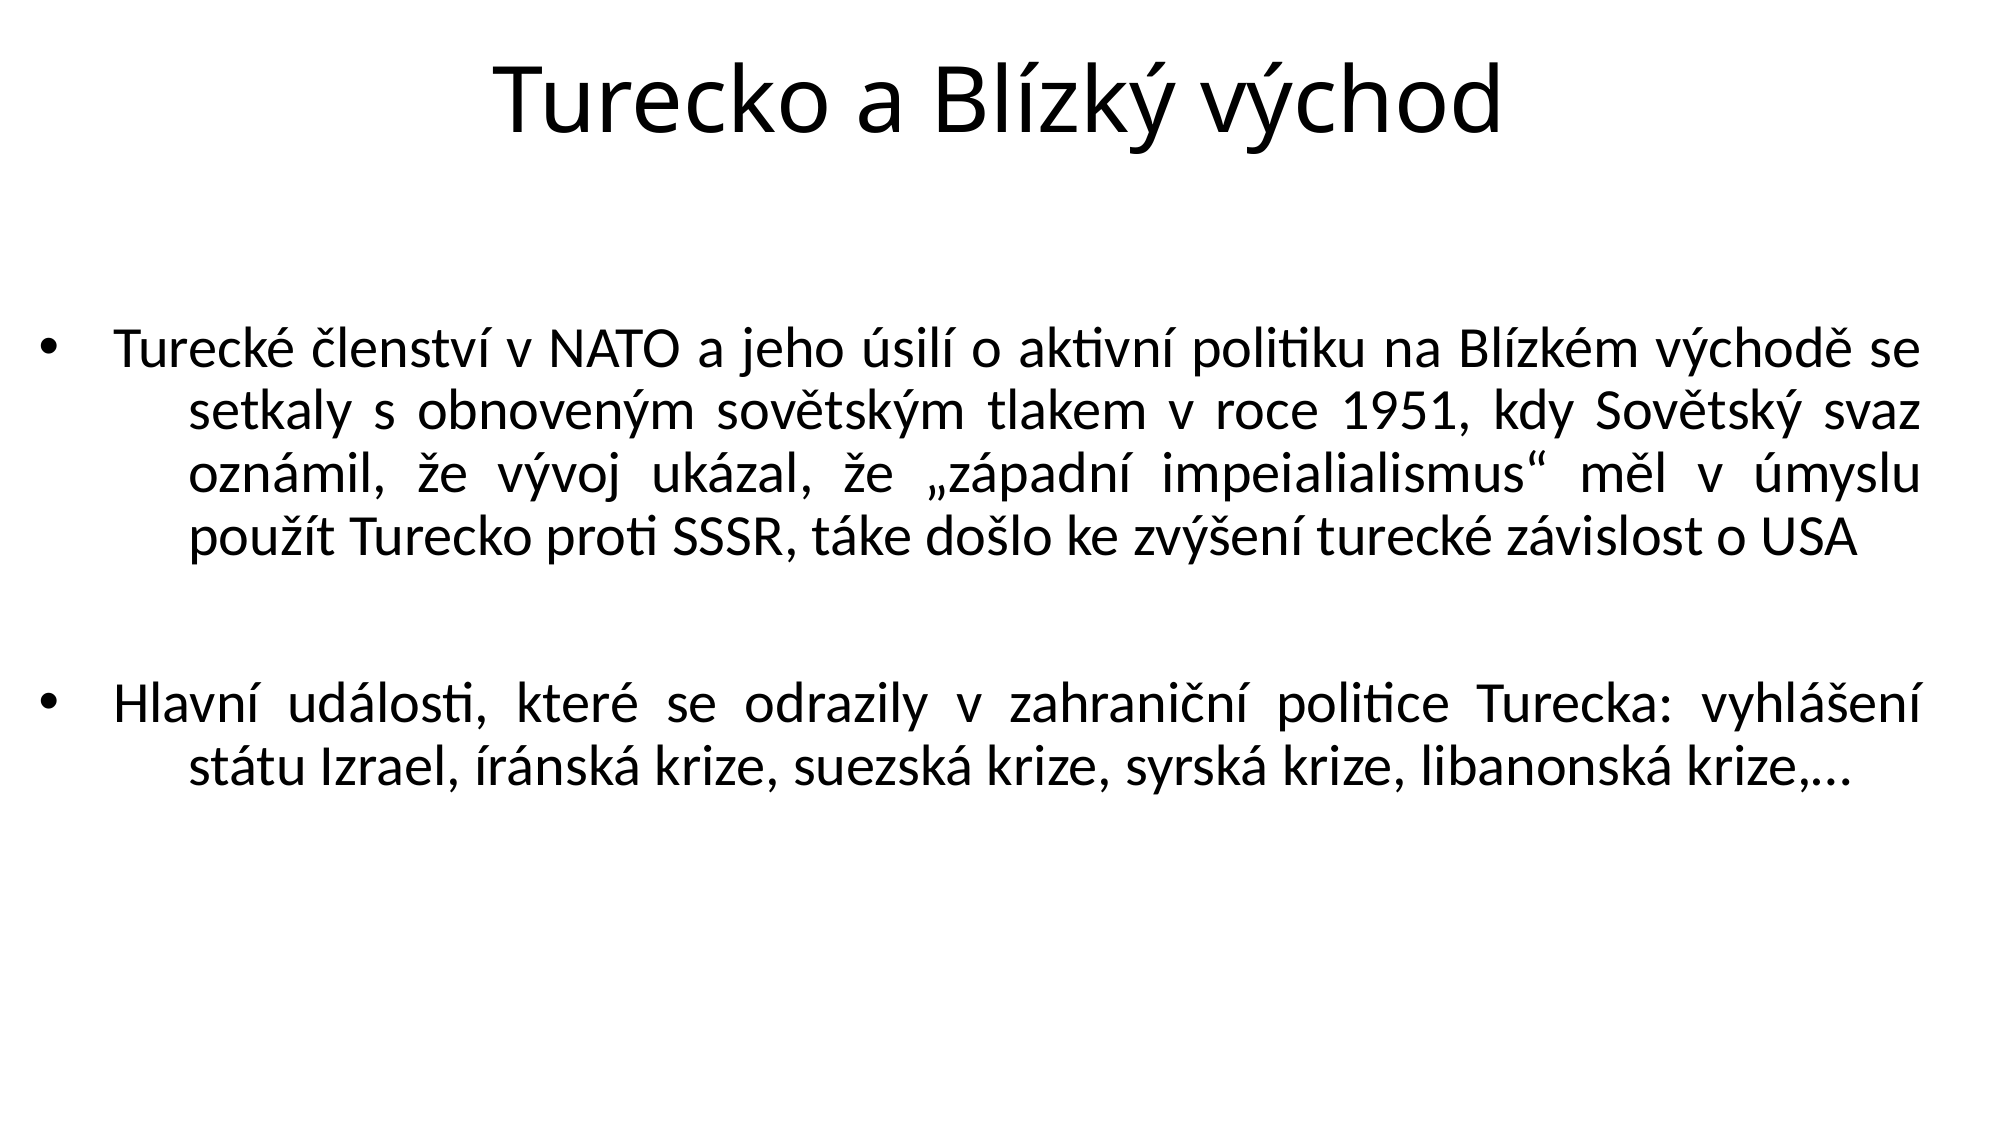

# Turecko a Blízký východ
Turecké členství v NATO a jeho úsilí o aktivní politiku na Blízkém východě se setkaly s obnoveným sovětským tlakem v roce 1951, kdy Sovětský svaz oznámil, že vývoj ukázal, že „západní impeialialismus“ měl v úmyslu použít Turecko proti SSSR, táke došlo ke zvýšení turecké závislost o USA
Hlavní události, které se odrazily v zahraniční politice Turecka: vyhlášení státu Izrael, íránská krize, suezská krize, syrská krize, libanonská krize,…